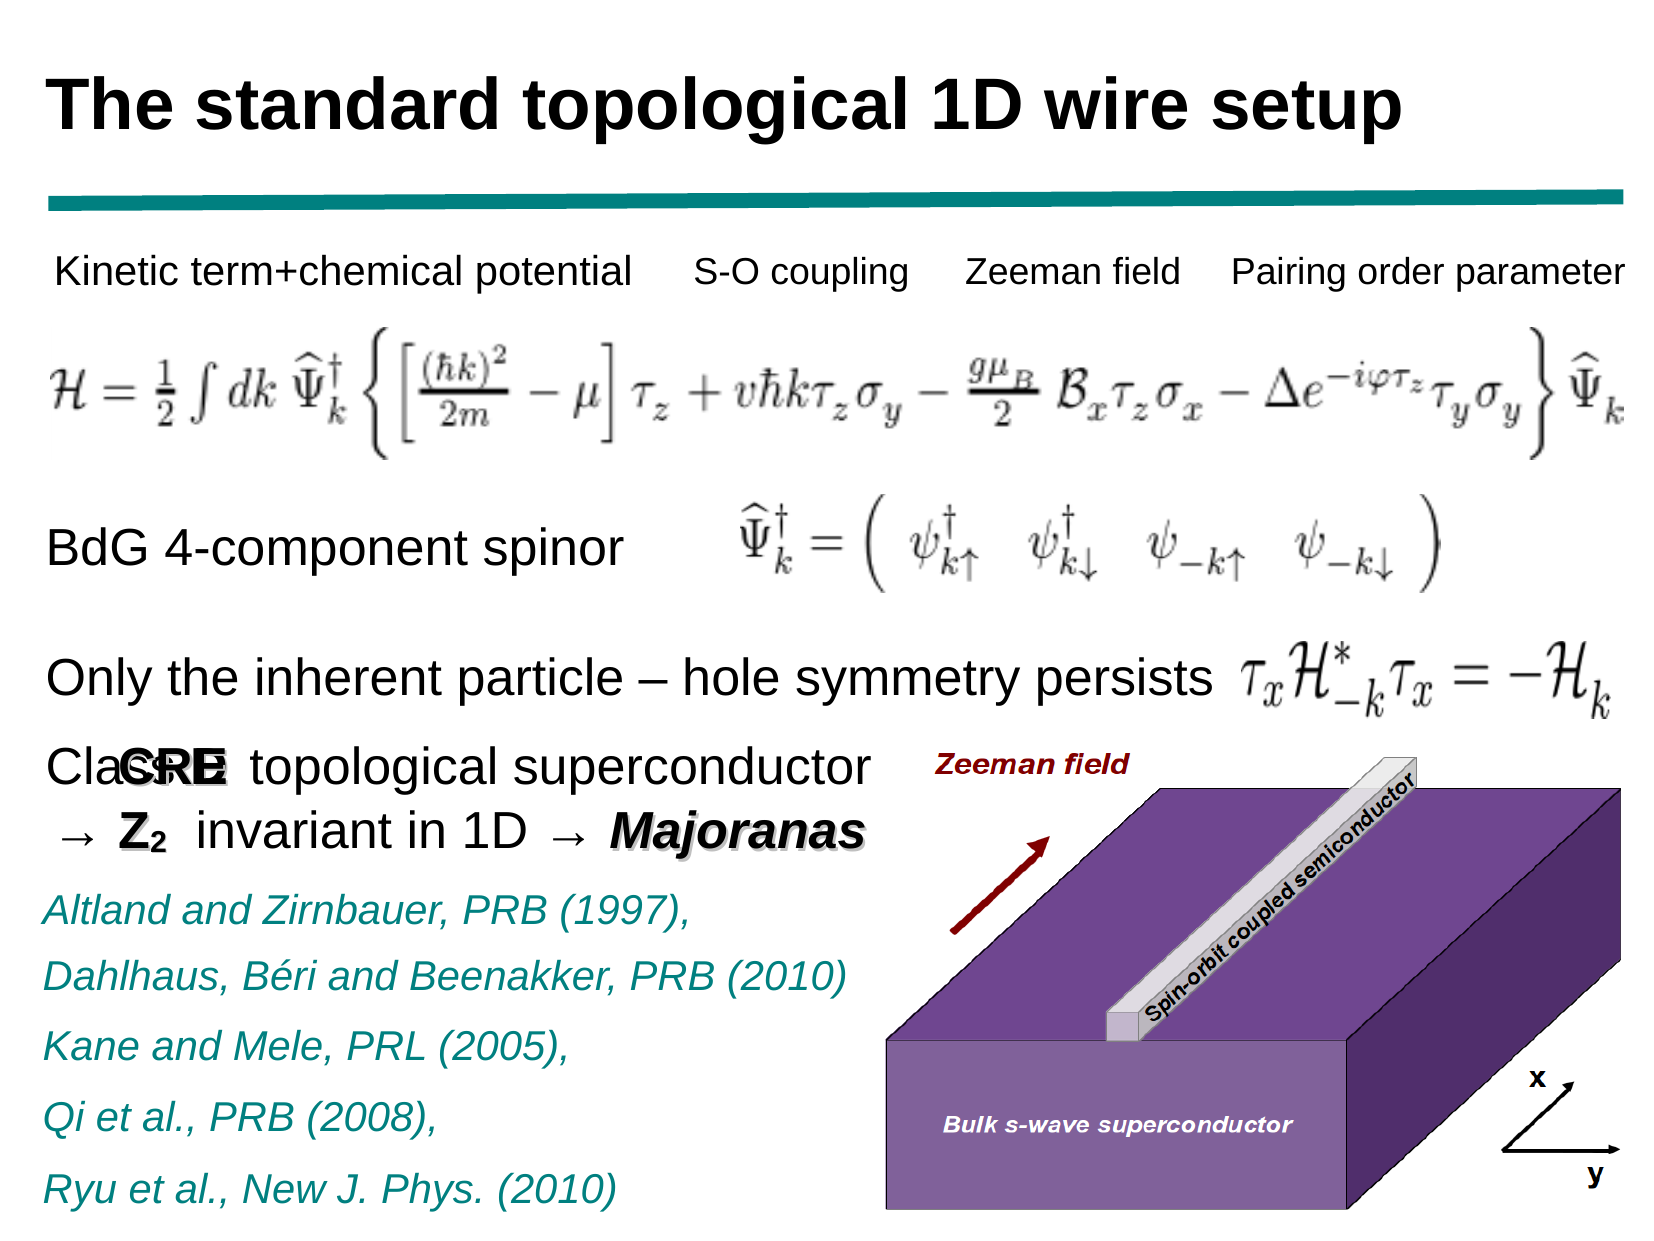

The standard topological 1D wire setup
Kinetic term+chemical potential
S-O coupling
Zeeman field
Pairing order parameter
BdG 4-component spinor
Only the inherent particle – hole symmetry persists
Class D
 CRE
 topological superconductor
→ Z2 invariant in 1D → Majoranas
Altland and Zirnbauer, PRB (1997),
Dahlhaus, Béri and Beenakker, PRB (2010)
Kane and Mele, PRL (2005),
Qi et al., PRB (2008),
Ryu et al., New J. Phys. (2010)